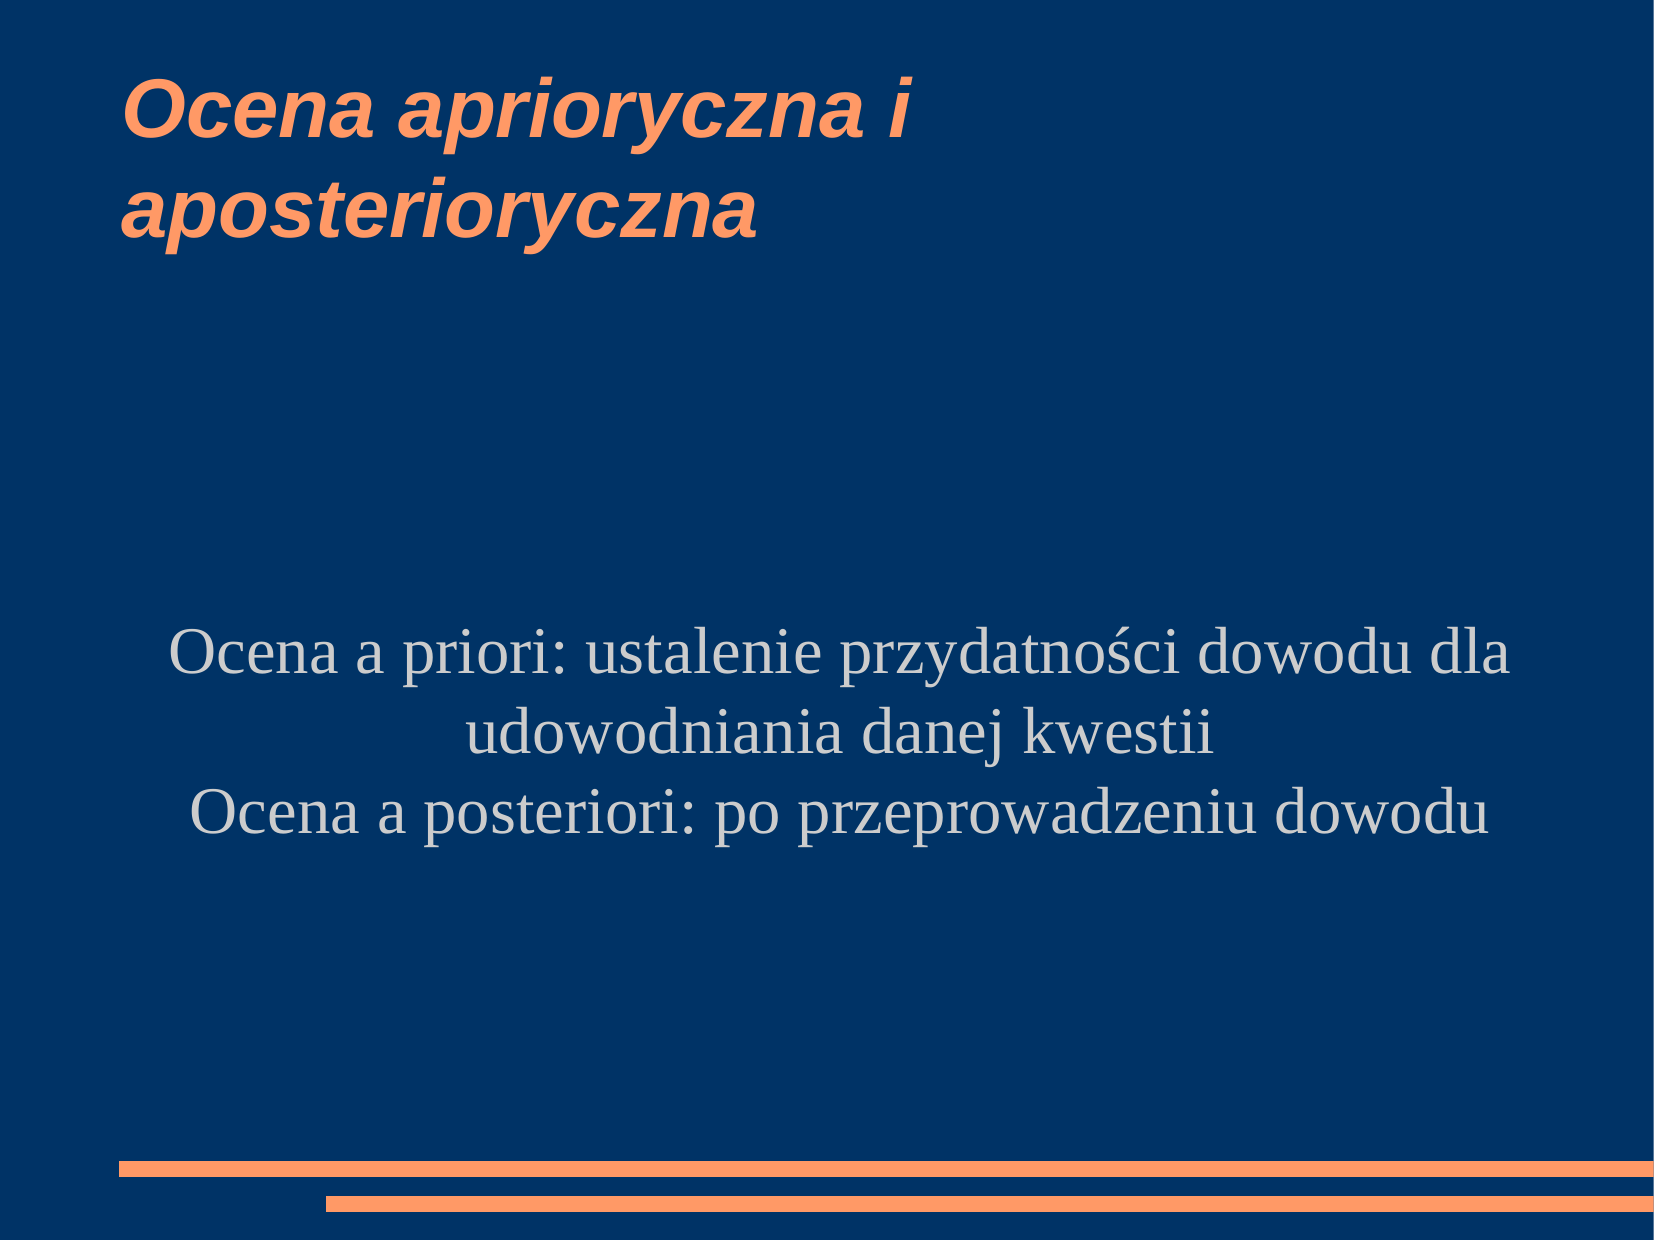

# Ocena aprioryczna i aposterioryczna
Ocena a priori: ustalenie przydatności dowodu dla udowodniania danej kwestii
Ocena a posteriori: po przeprowadzeniu dowodu